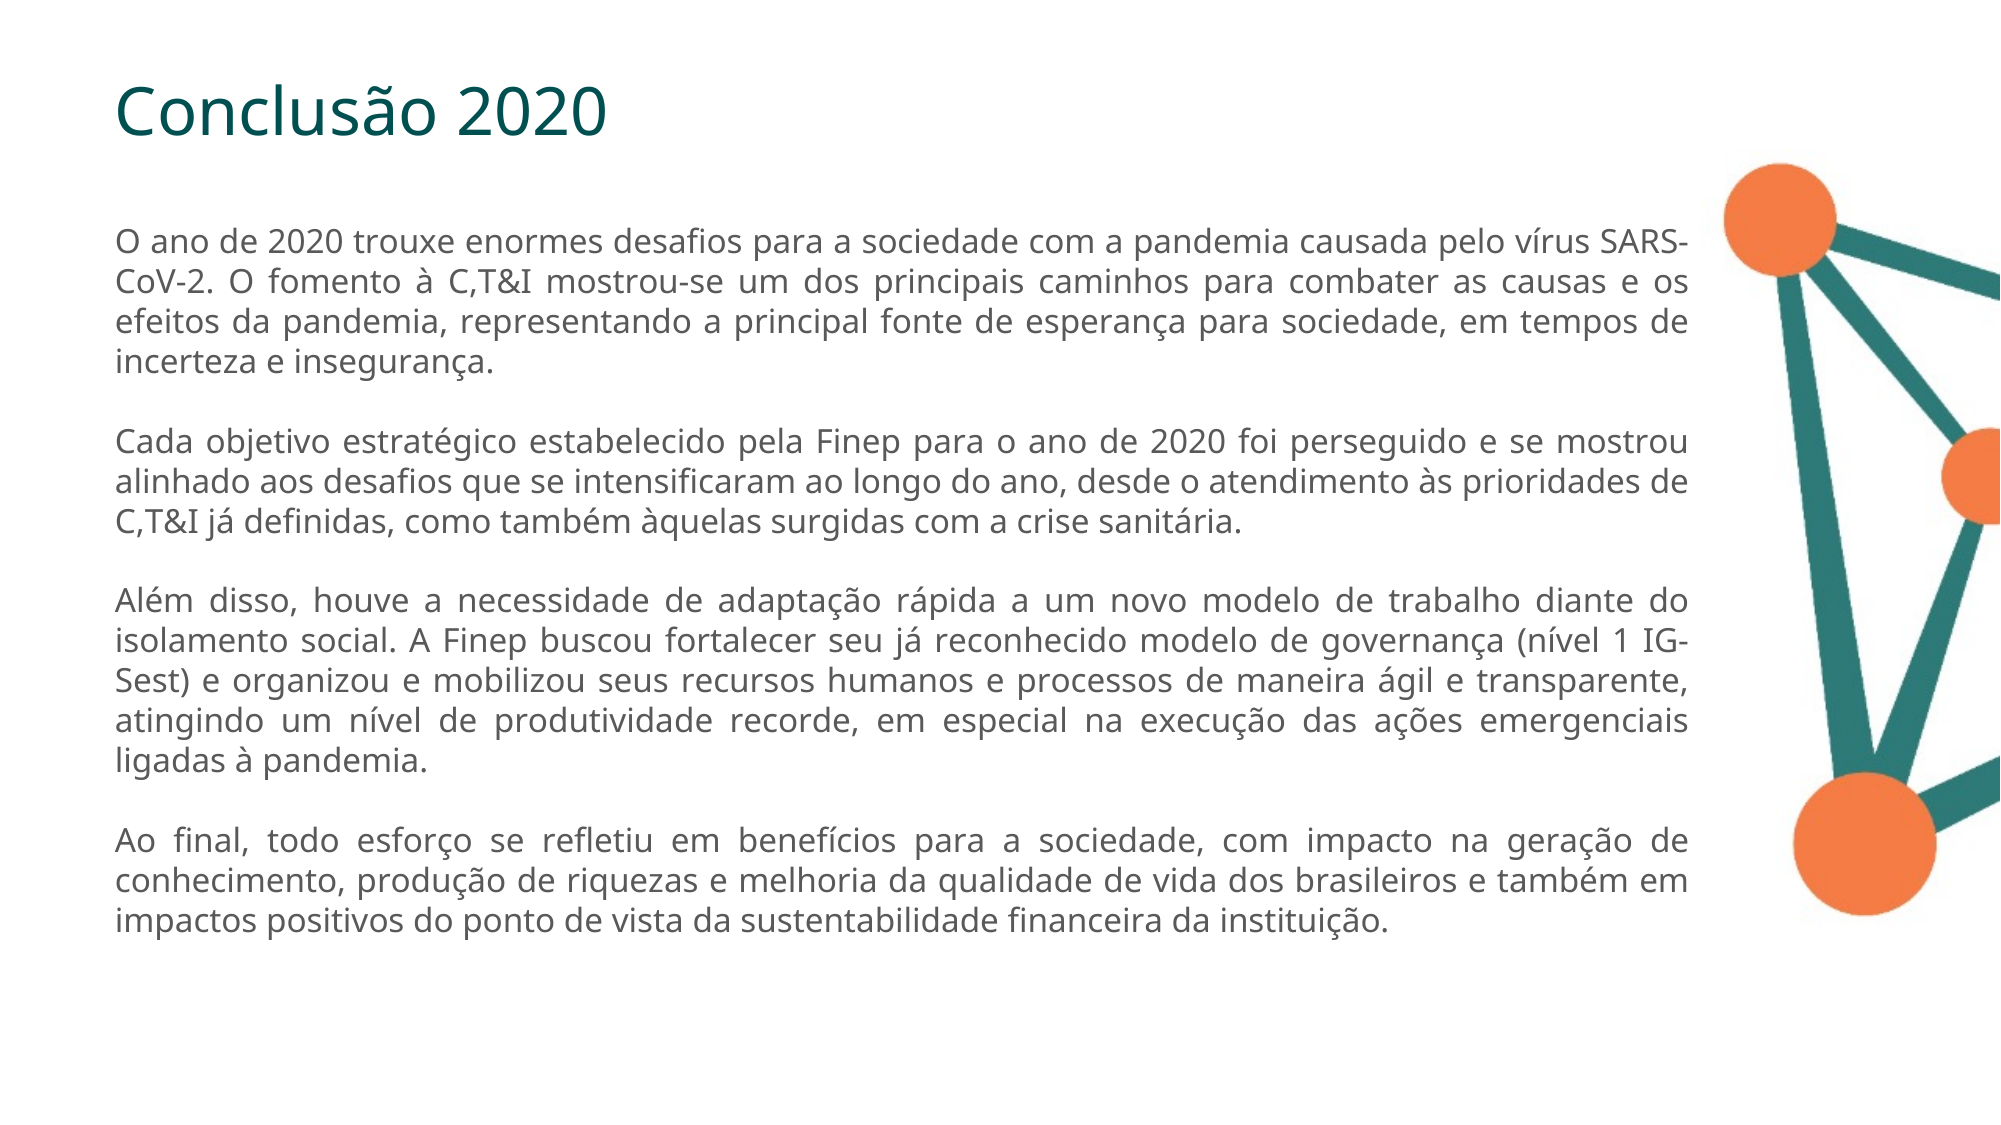

# Conclusão 2020
O ano de 2020 trouxe enormes desafios para a sociedade com a pandemia causada pelo vírus SARS-CoV-2. O fomento à C,T&I mostrou-se um dos principais caminhos para combater as causas e os efeitos da pandemia, representando a principal fonte de esperança para sociedade, em tempos de incerteza e insegurança.
Cada objetivo estratégico estabelecido pela Finep para o ano de 2020 foi perseguido e se mostrou alinhado aos desafios que se intensificaram ao longo do ano, desde o atendimento às prioridades de C,T&I já definidas, como também àquelas surgidas com a crise sanitária.
Além disso, houve a necessidade de adaptação rápida a um novo modelo de trabalho diante do isolamento social. A Finep buscou fortalecer seu já reconhecido modelo de governança (nível 1 IG-Sest) e organizou e mobilizou seus recursos humanos e processos de maneira ágil e transparente, atingindo um nível de produtividade recorde, em especial na execução das ações emergenciais ligadas à pandemia.
Ao final, todo esforço se refletiu em benefícios para a sociedade, com impacto na geração de conhecimento, produção de riquezas e melhoria da qualidade de vida dos brasileiros e também em impactos positivos do ponto de vista da sustentabilidade financeira da instituição.